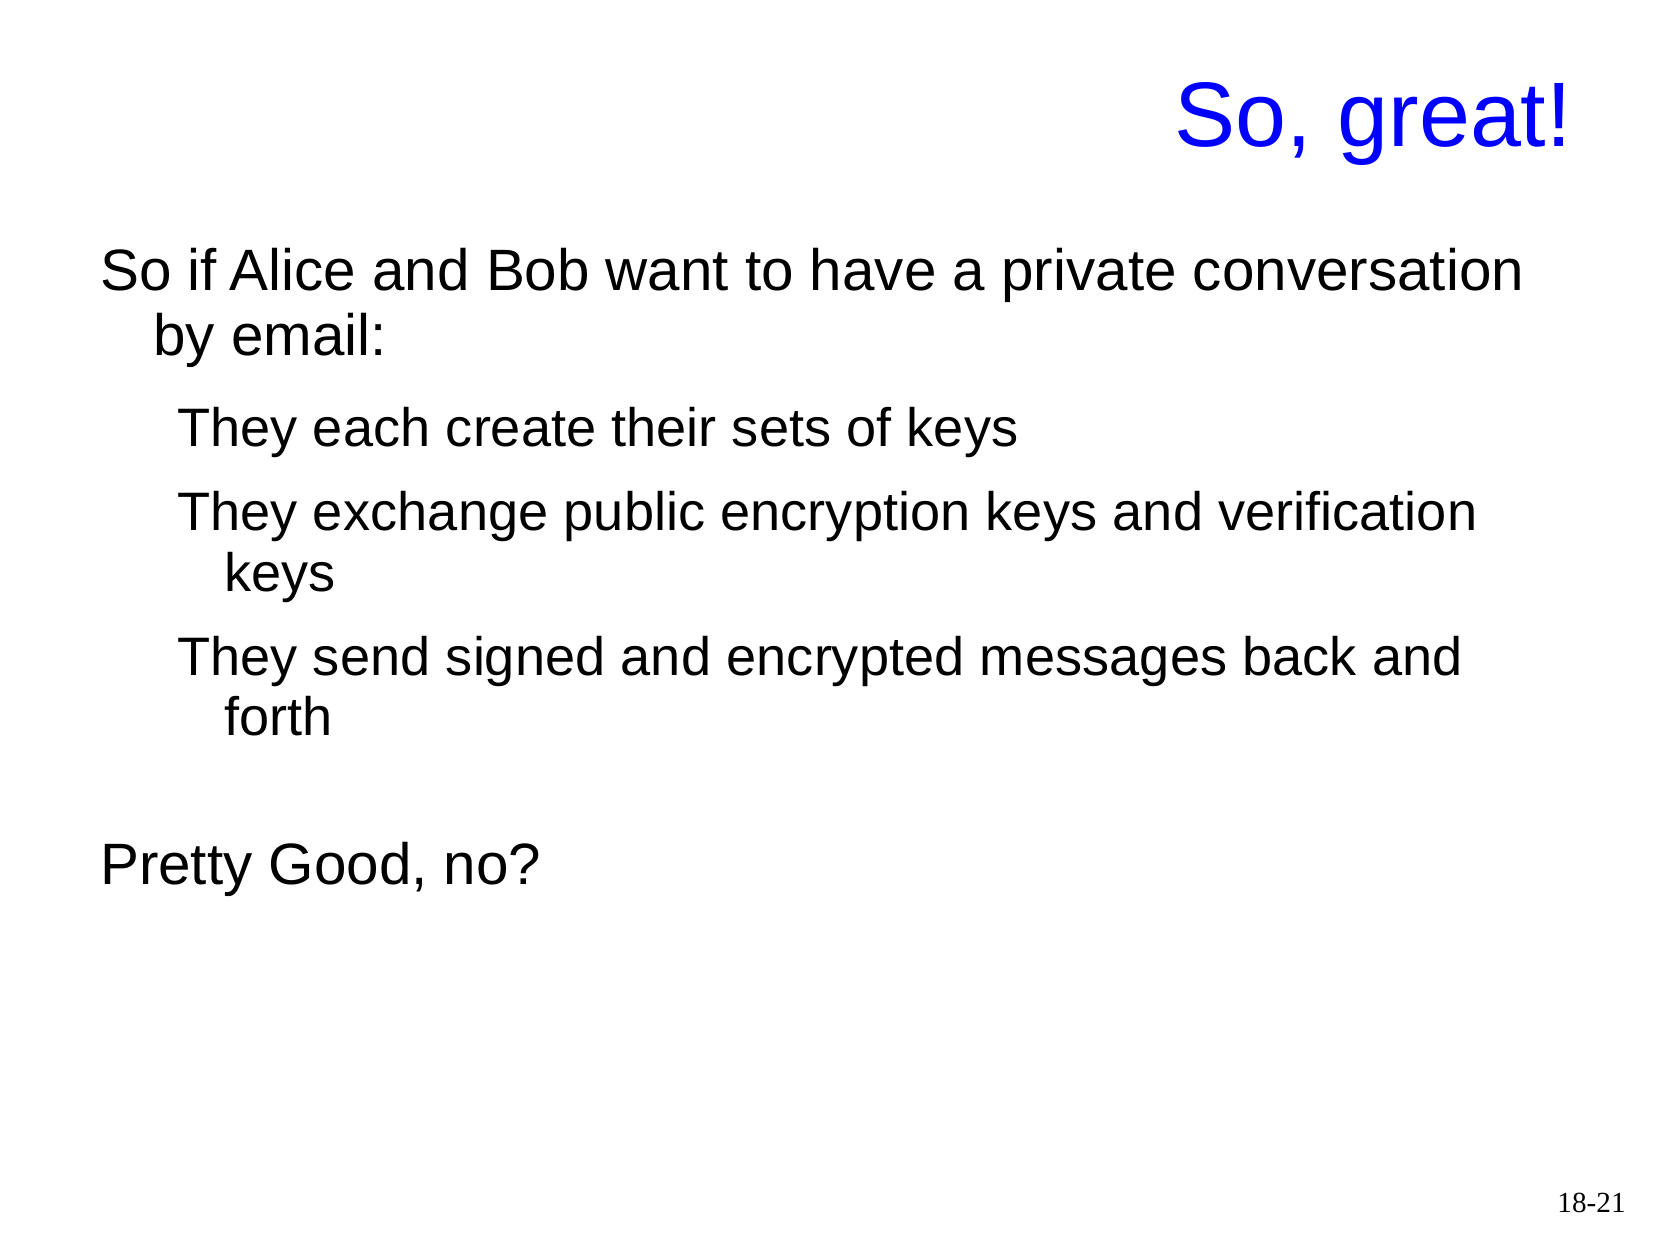

# So, great!
So if Alice and Bob want to have a private conversation by email:
They each create their sets of keys
They exchange public encryption keys and verification keys
They send signed and encrypted messages back and forth
Pretty Good, no?